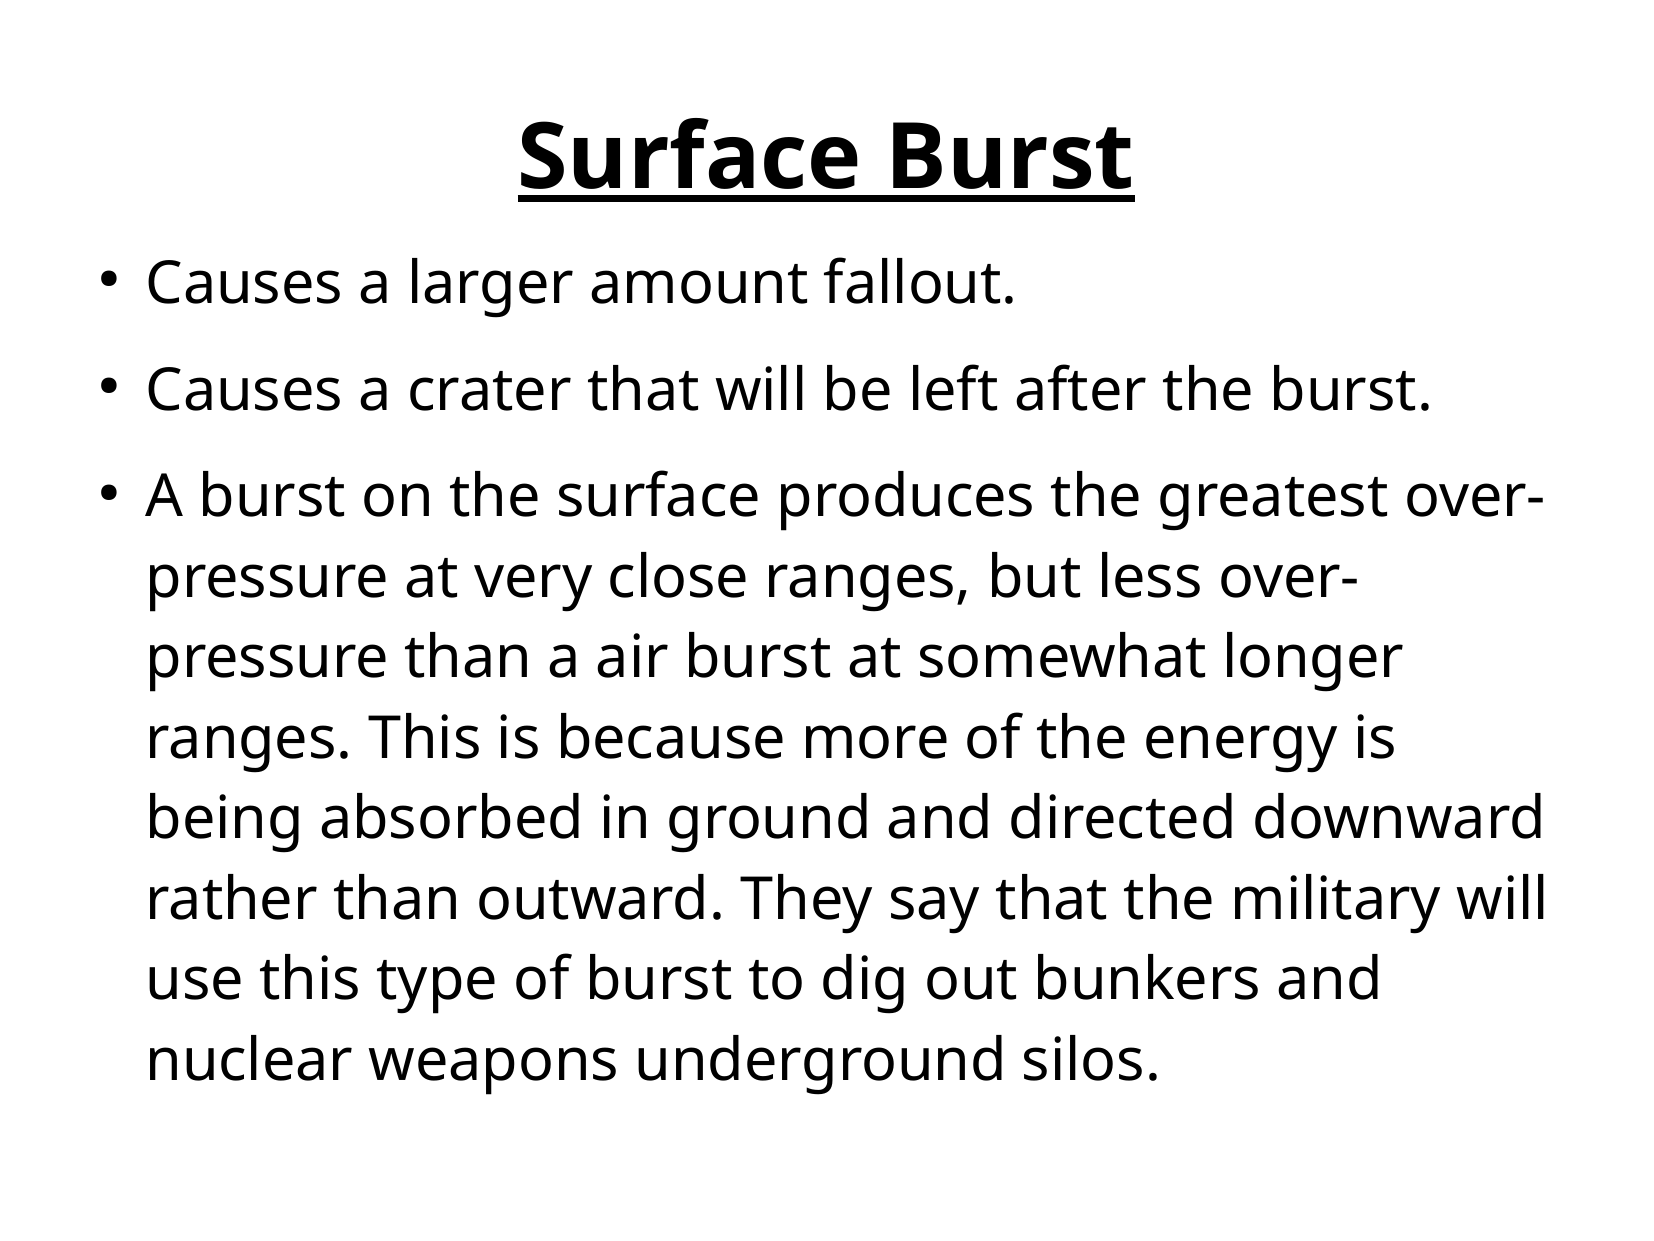

# Surface Burst
Causes a larger amount fallout.
Causes a crater that will be left after the burst.
A burst on the surface produces the greatest over-pressure at very close ranges, but less over-pressure than a air burst at somewhat longer ranges. This is because more of the energy is being absorbed in ground and directed downward rather than outward. They say that the military will use this type of burst to dig out bunkers and nuclear weapons underground silos.